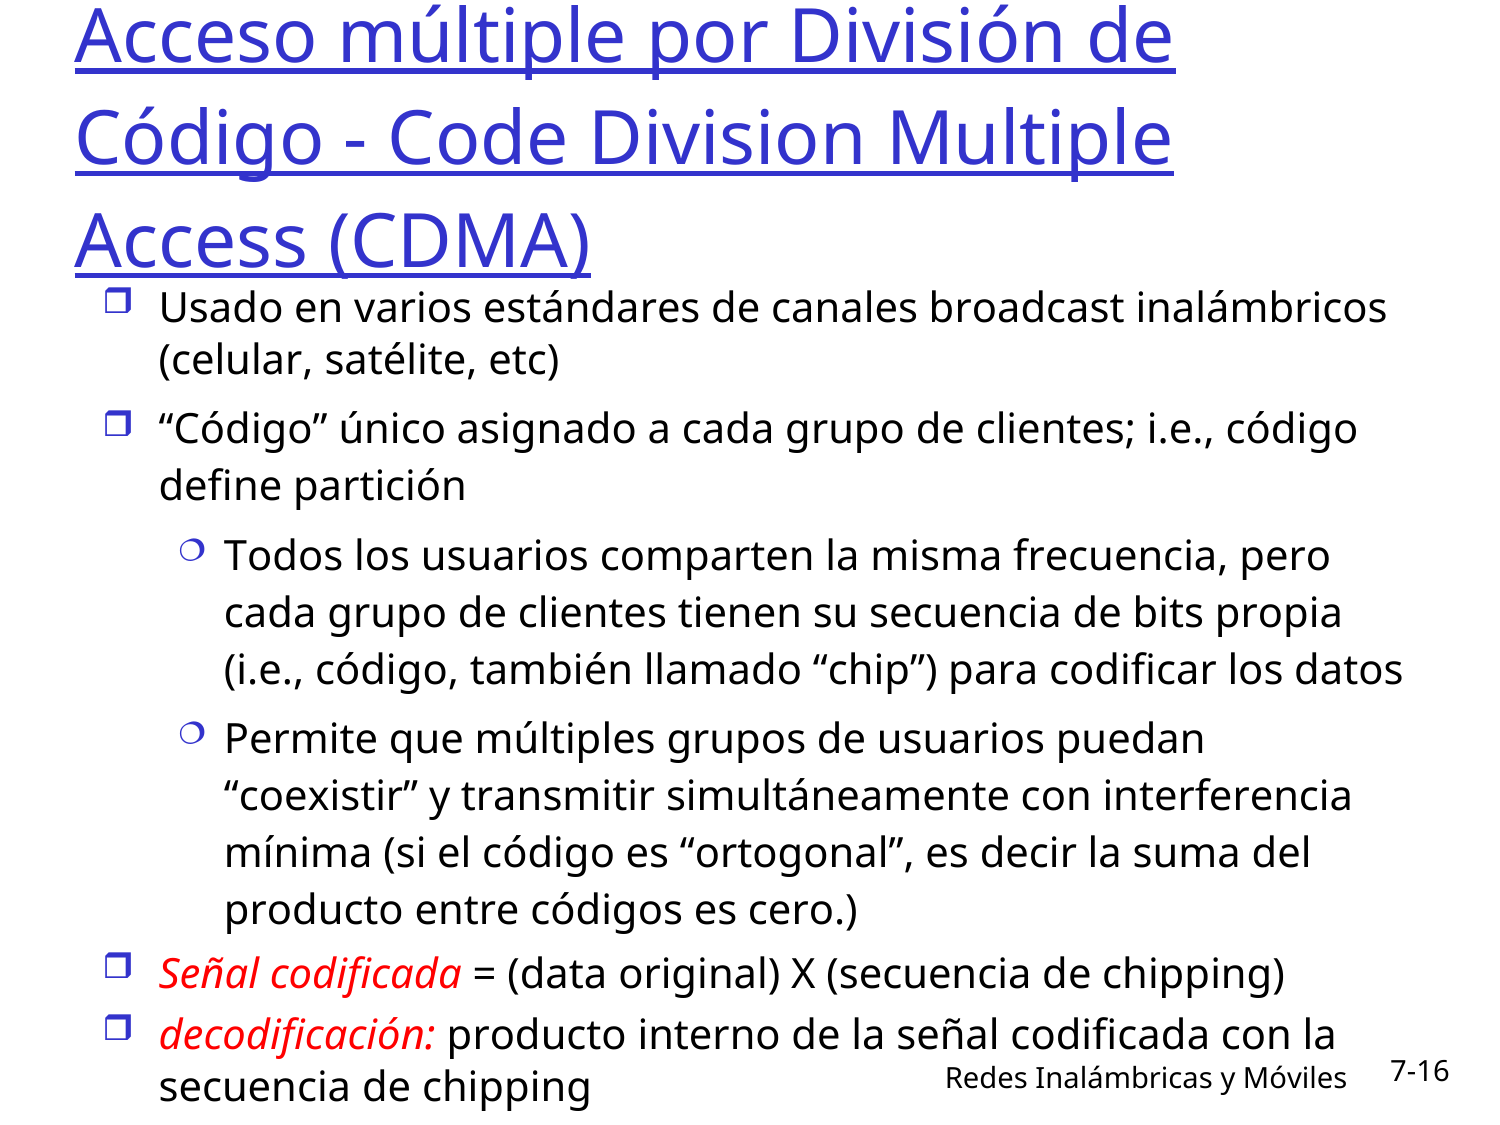

# Acceso múltiple por División de Código - Code Division Multiple Access (CDMA)
Usado en varios estándares de canales broadcast inalámbricos (celular, satélite, etc)
“Código” único asignado a cada grupo de clientes; i.e., código define partición
Todos los usuarios comparten la misma frecuencia, pero cada grupo de clientes tienen su secuencia de bits propia (i.e., código, también llamado “chip”) para codificar los datos
Permite que múltiples grupos de usuarios puedan “coexistir” y transmitir simultáneamente con interferencia mínima (si el código es “ortogonal”, es decir la suma del producto entre códigos es cero.)
Señal codificada = (data original) X (secuencia de chipping)
decodificación: producto interno de la señal codificada con la secuencia de chipping
16